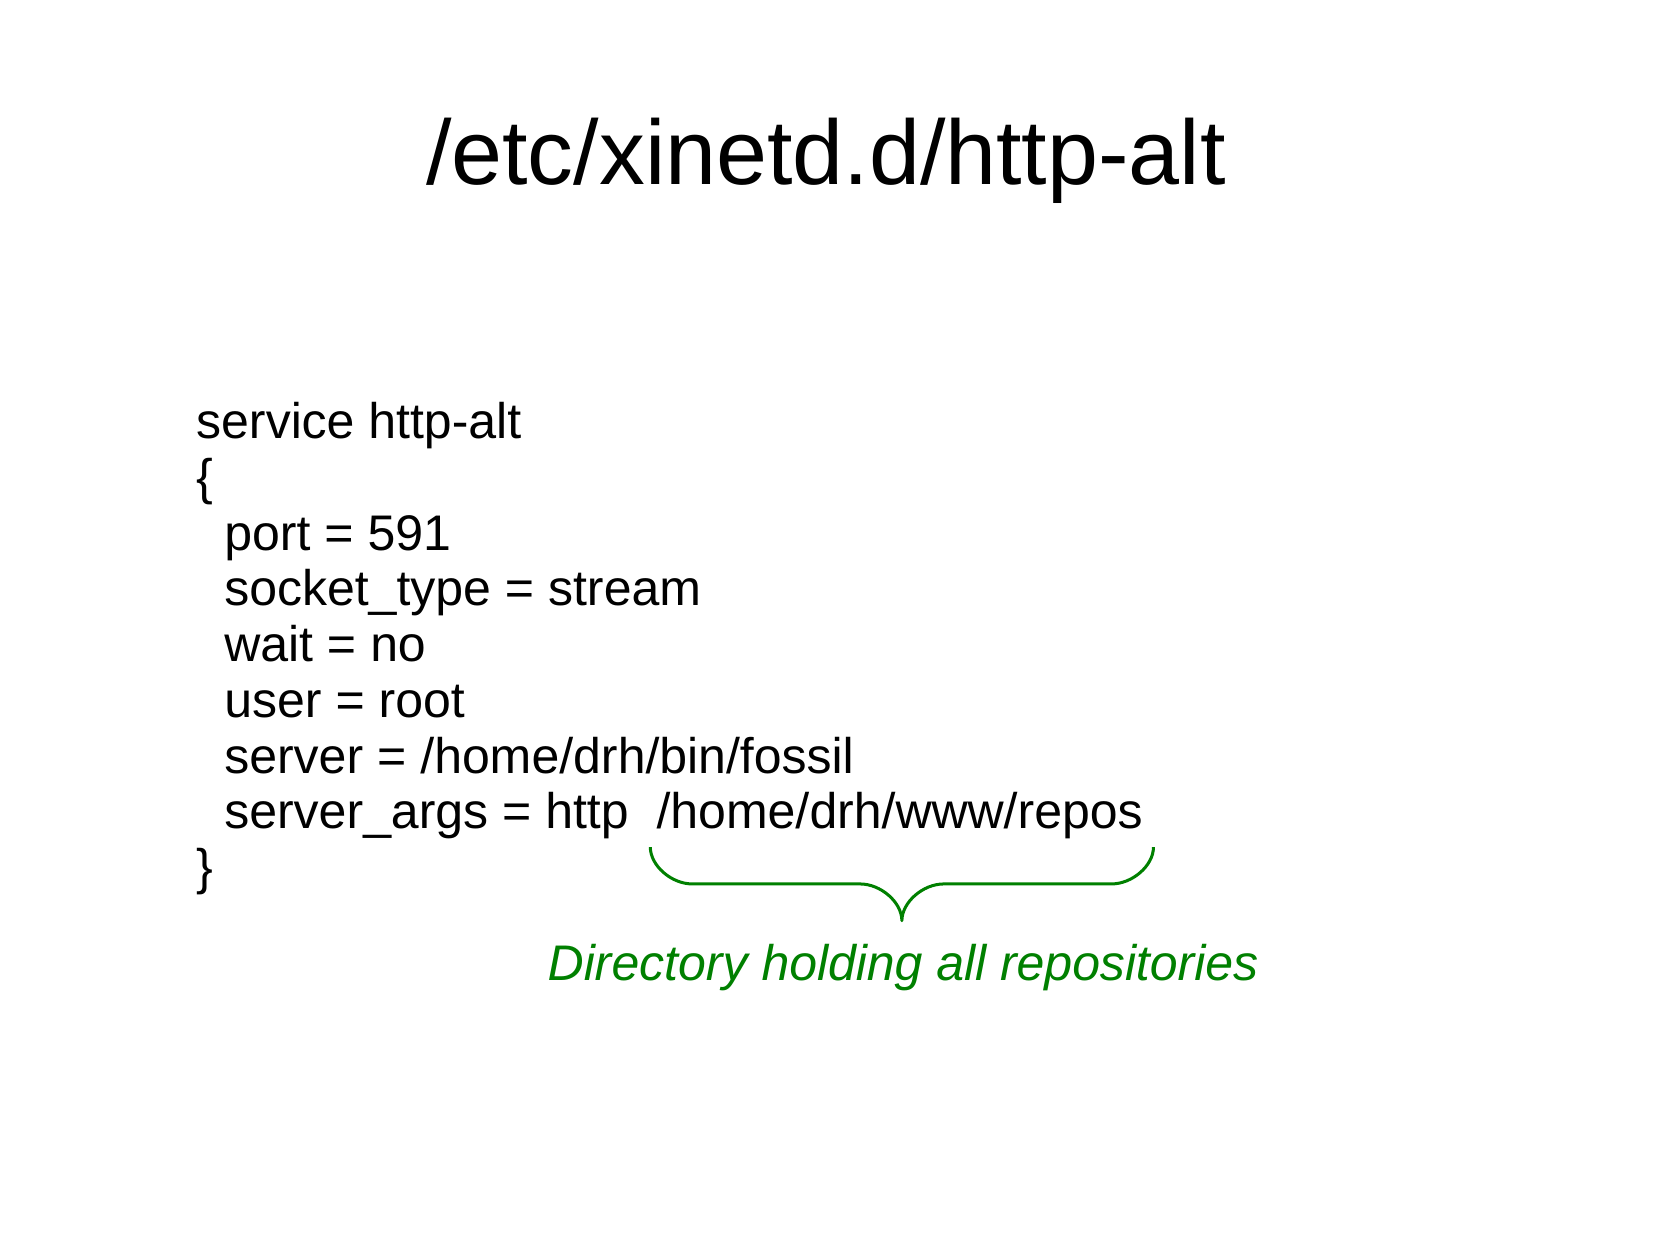

# /etc/xinetd.d/http-alt
service http-alt
{
 port = 591
 socket_type = stream
 wait = no
 user = root
 server = /home/drh/bin/fossil
 server_args = http /home/drh/www/repos
}
Directory holding all repositories